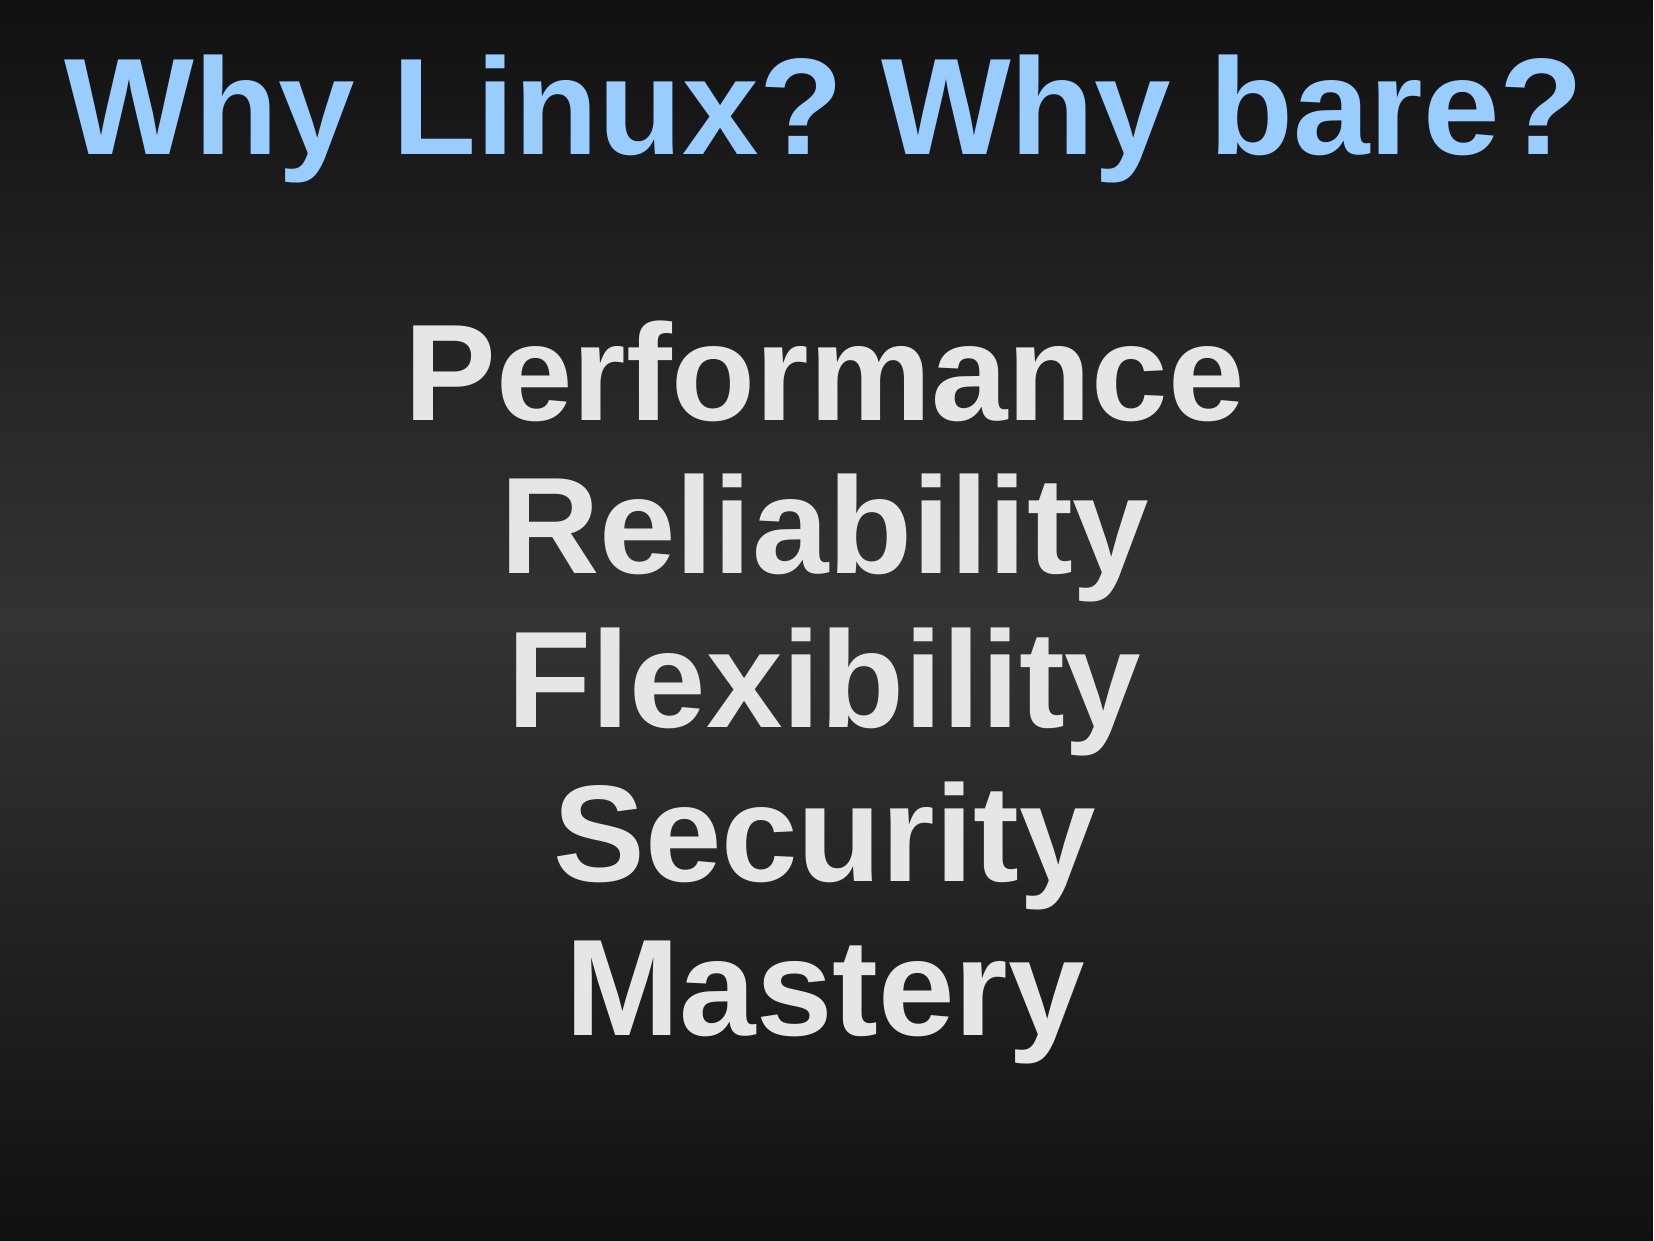

# Why Linux? Why bare?
Performance
Reliability
Flexibility
Security
Mastery